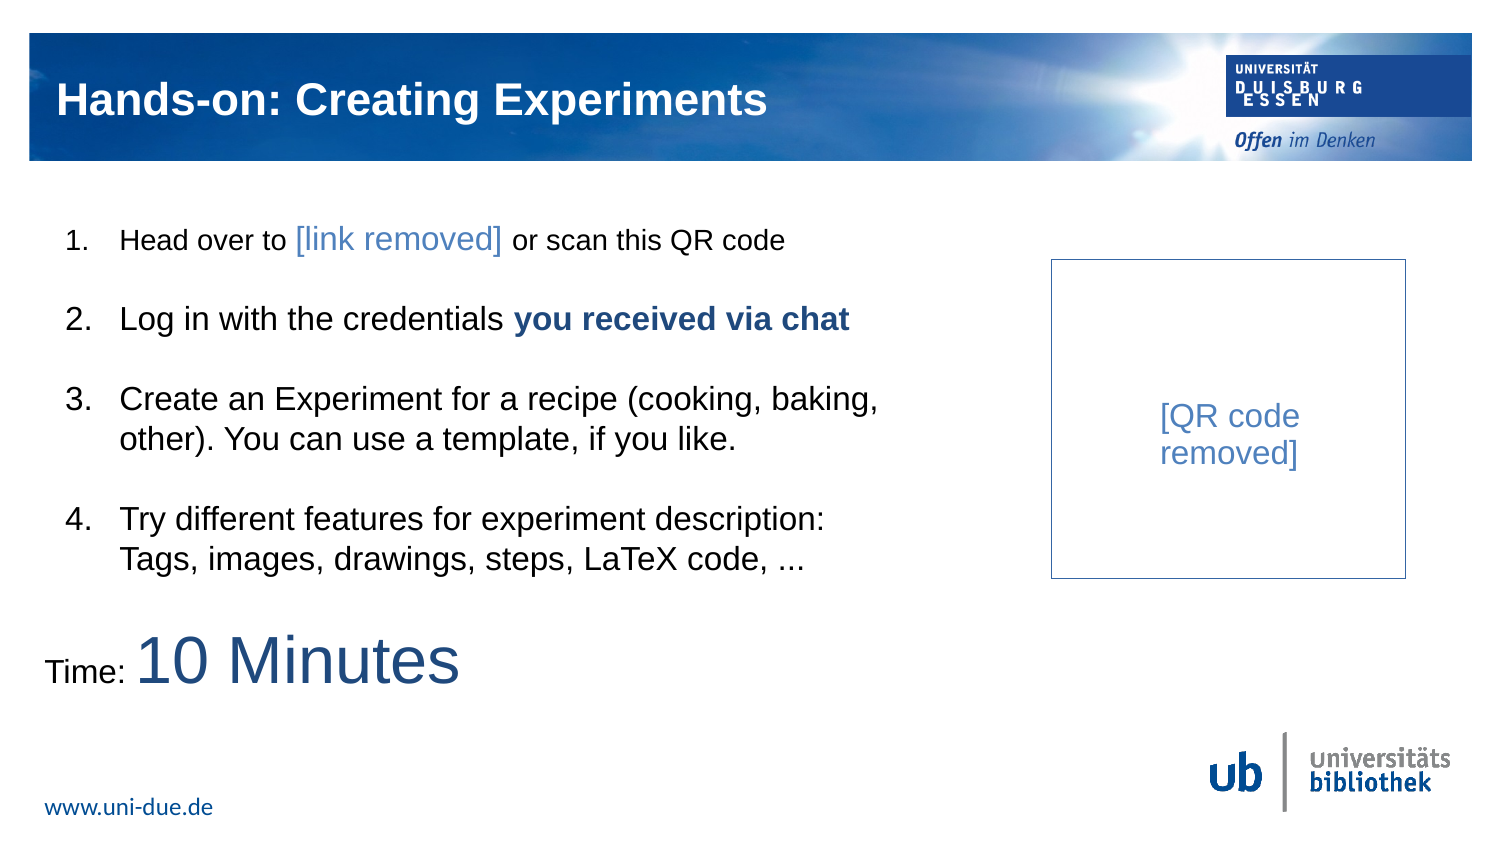

Hands-on: Creating Experiments
Head over to [link removed] or scan this QR code
Log in with the credentials you received via chat
Create an Experiment for a recipe (cooking, baking, other). You can use a template, if you like.
Try different features for experiment description:
Tags, images, drawings, steps, LaTeX code, ...
Time: 10 Minutes
[QR code removed]
www.uni-due.de